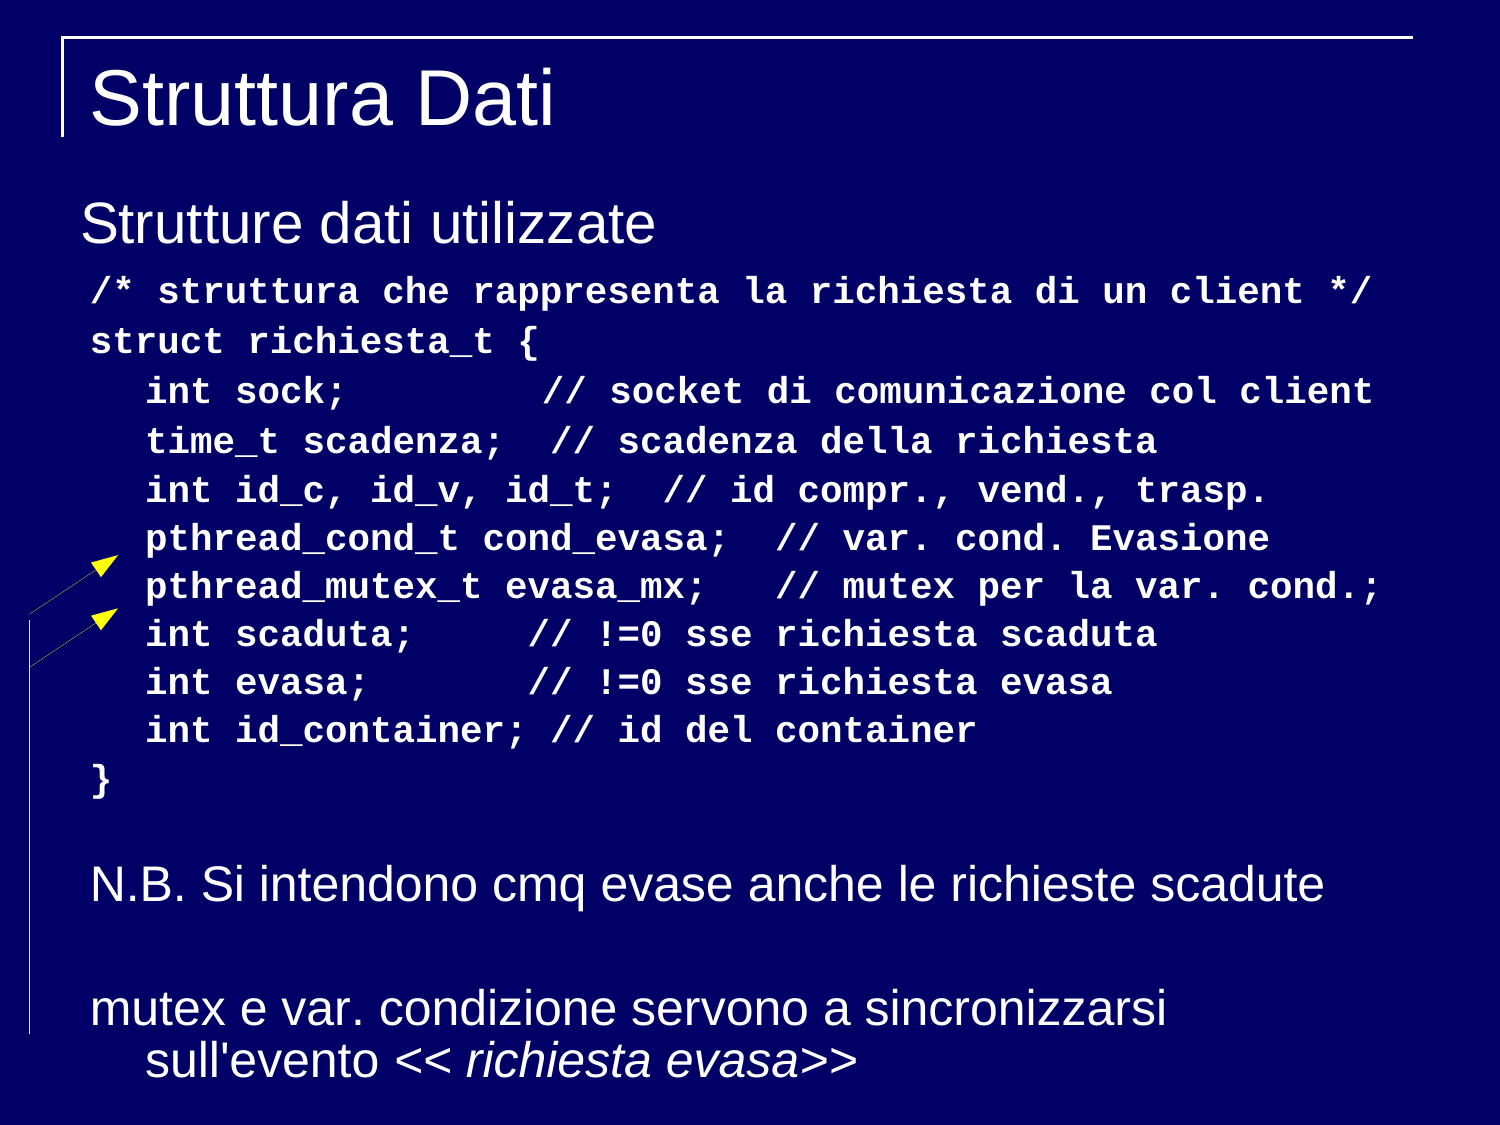

# Struttura Dati
Strutture dati utilizzate
/* struttura che rappresenta la richiesta di un client */
struct richiesta_t {
	int sock;	 // socket di comunicazione col client
	time_t scadenza; // scadenza della richiesta
int id_c, id_v, id_t; // id compr., vend., trasp.
pthread_cond_t cond_evasa; // var. cond. Evasione
pthread_mutex_t evasa_mx; // mutex per la var. cond.;
int scaduta; // !=0 sse richiesta scaduta
int evasa; // !=0 sse richiesta evasa
int id_container; // id del container
}
N.B. Si intendono cmq evase anche le richieste scadute
mutex e var. condizione servono a sincronizzarsi sull'evento << richiesta evasa>>